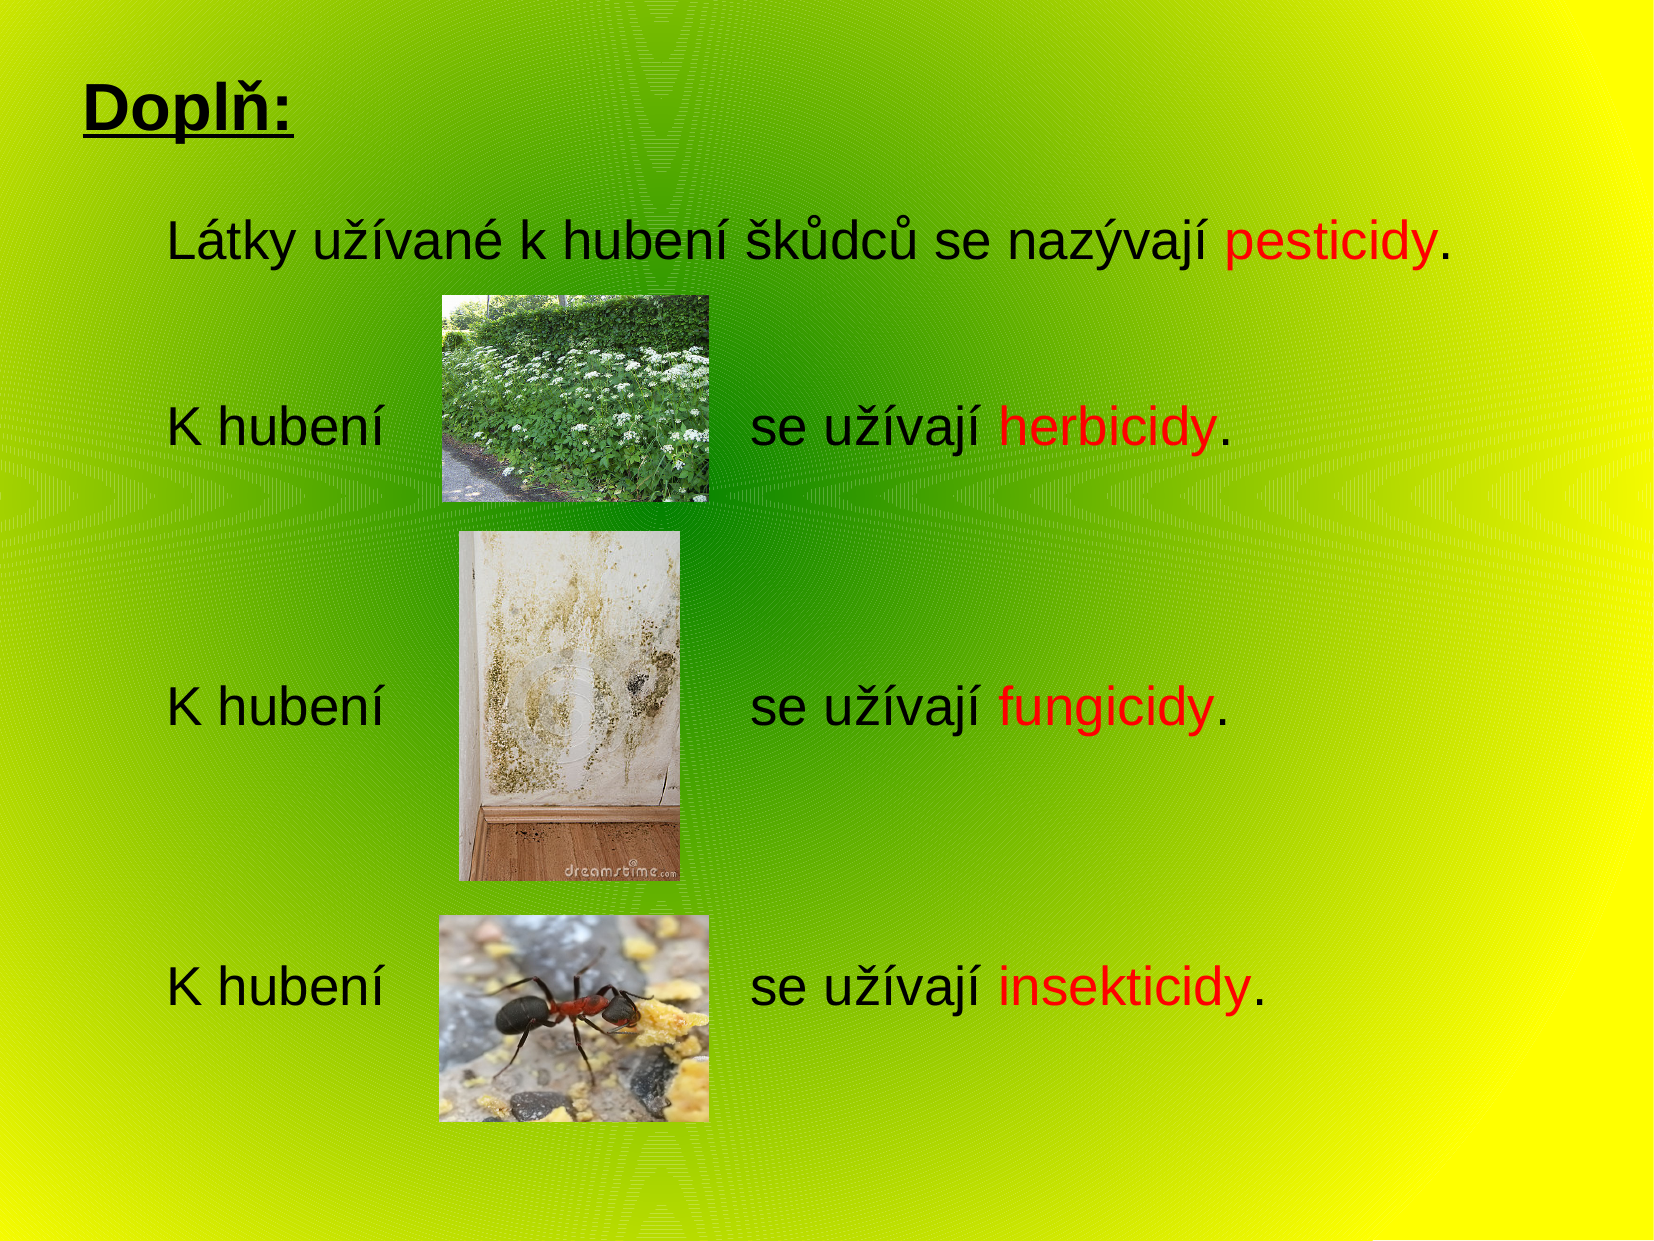

# Doplň:
Látky užívané k hubení škůdců se nazývají pesticidy.
K hubení se užívají herbicidy.
K hubení se užívají fungicidy.
K hubení se užívají insekticidy.